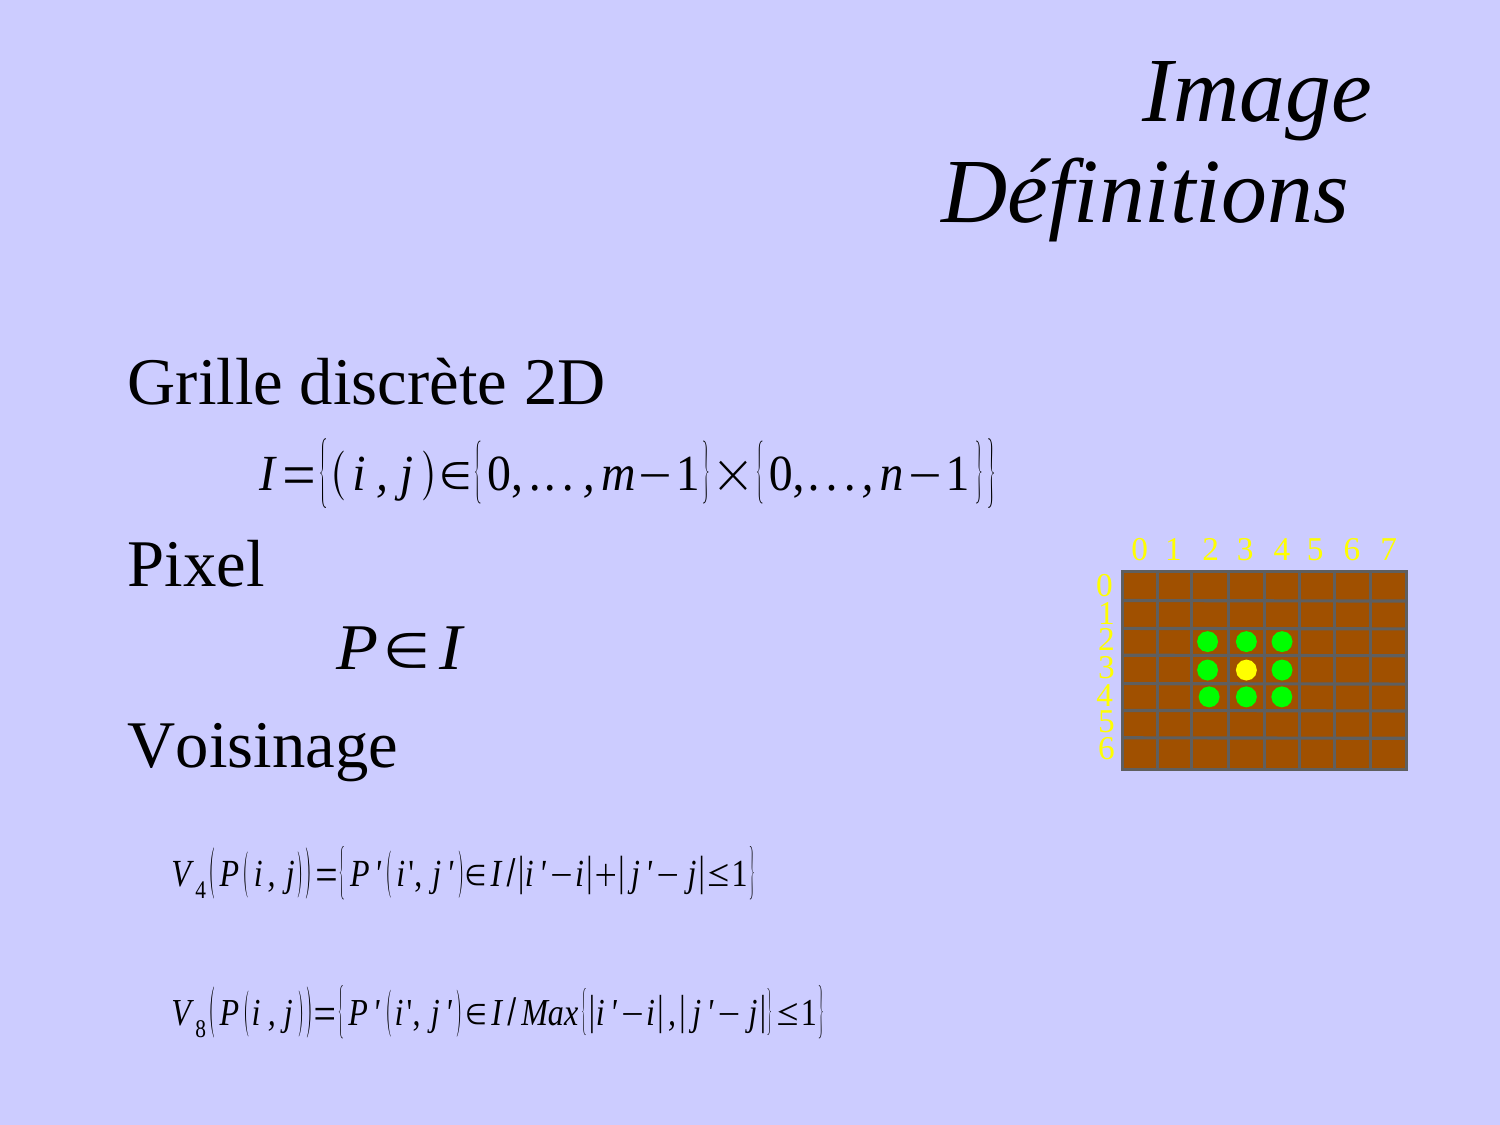

# Image Définitions
Grille discrète 2D
Pixel
Voisinage
0
1
2
3
4
5
6
7
0
1
2
3
4
5
6